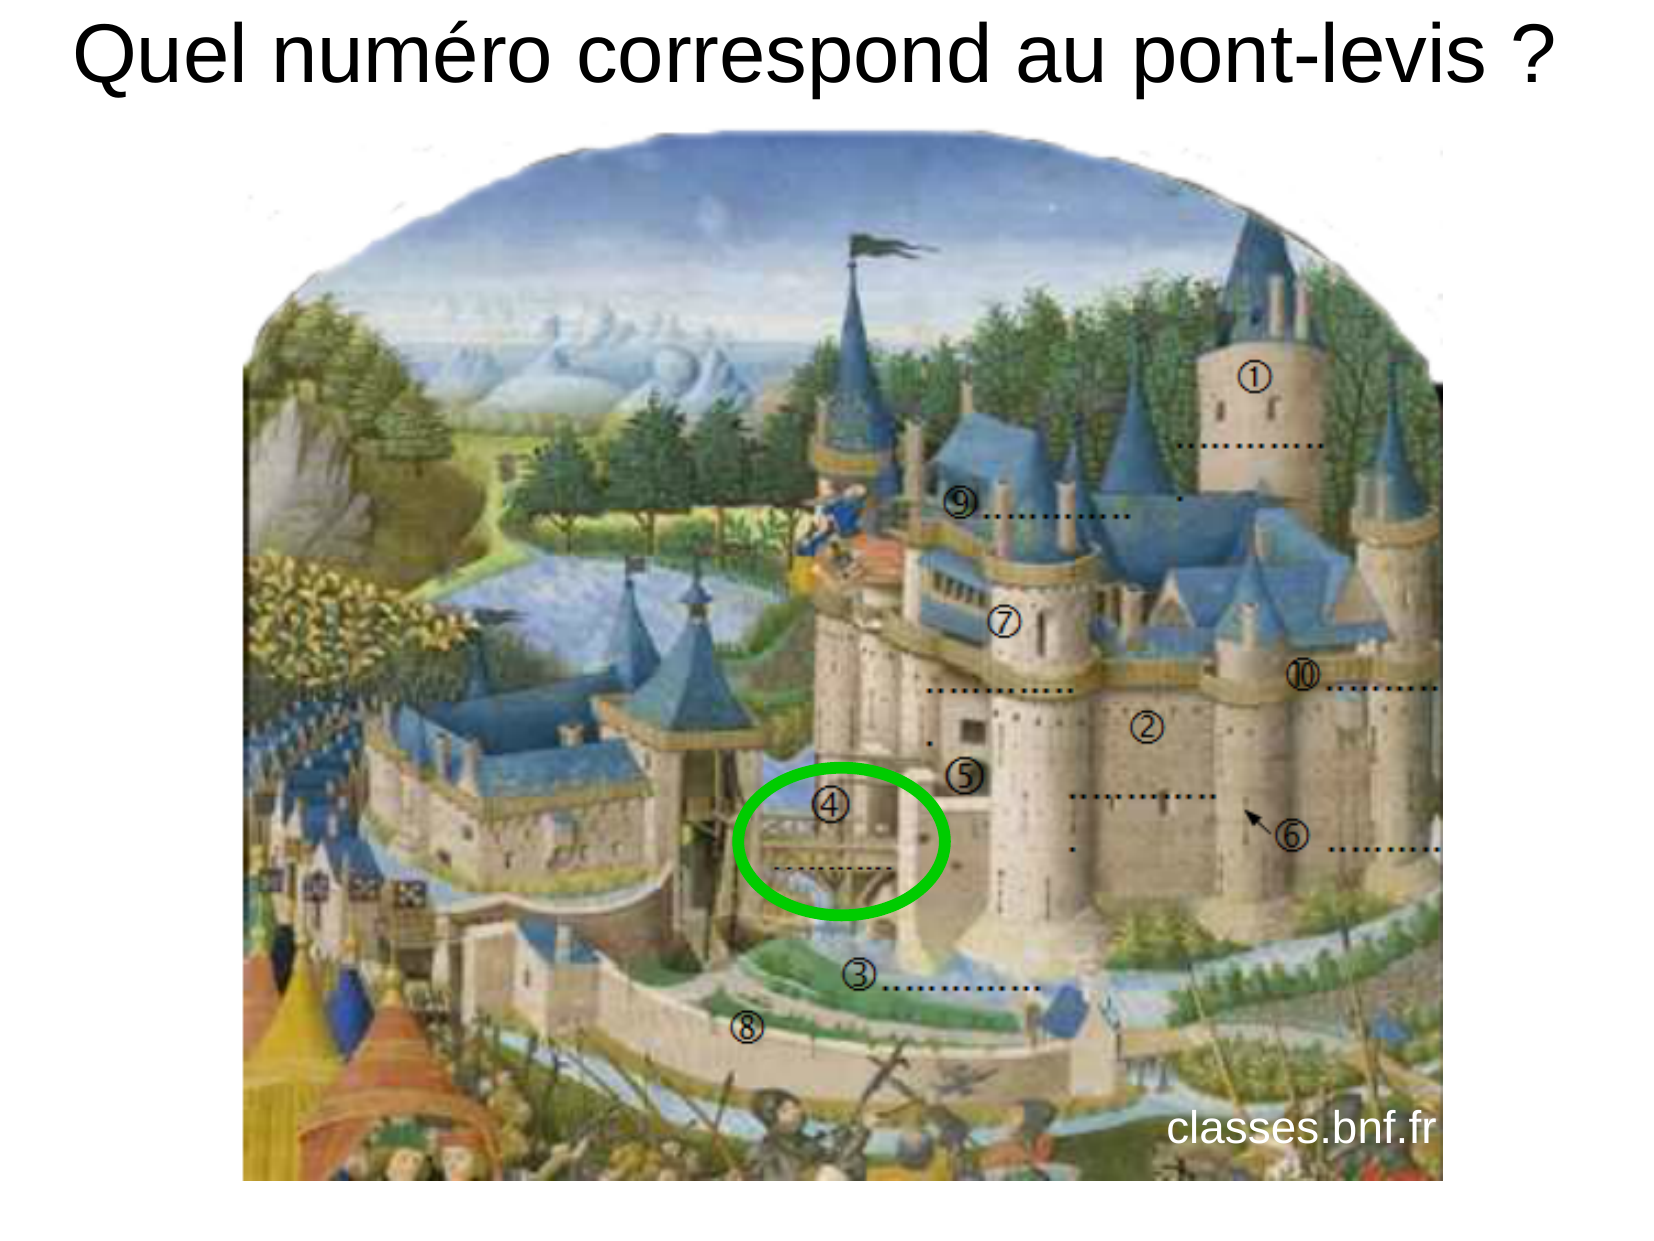

Quel numéro correspond au pont-levis ?
classes.bnf.fr